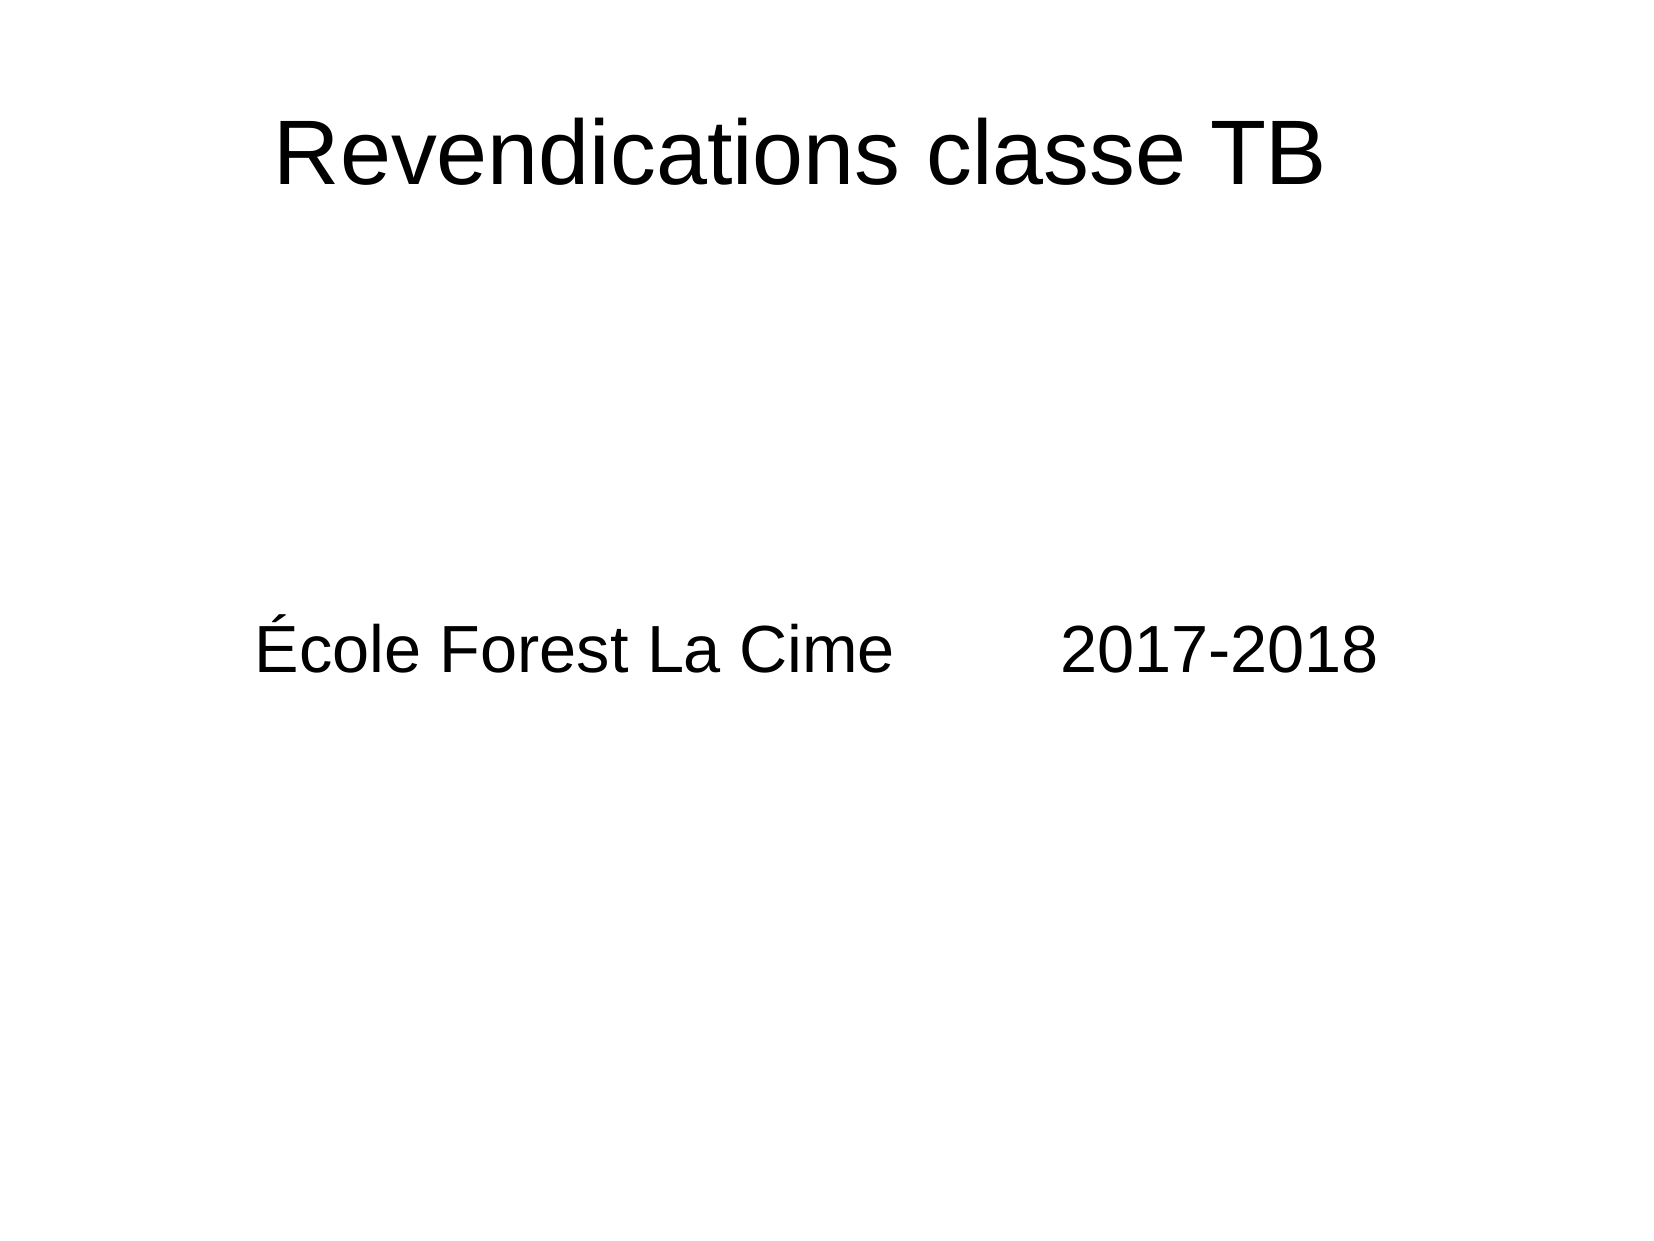

# Revendications classe TB
École Forest La Cime 2017-2018